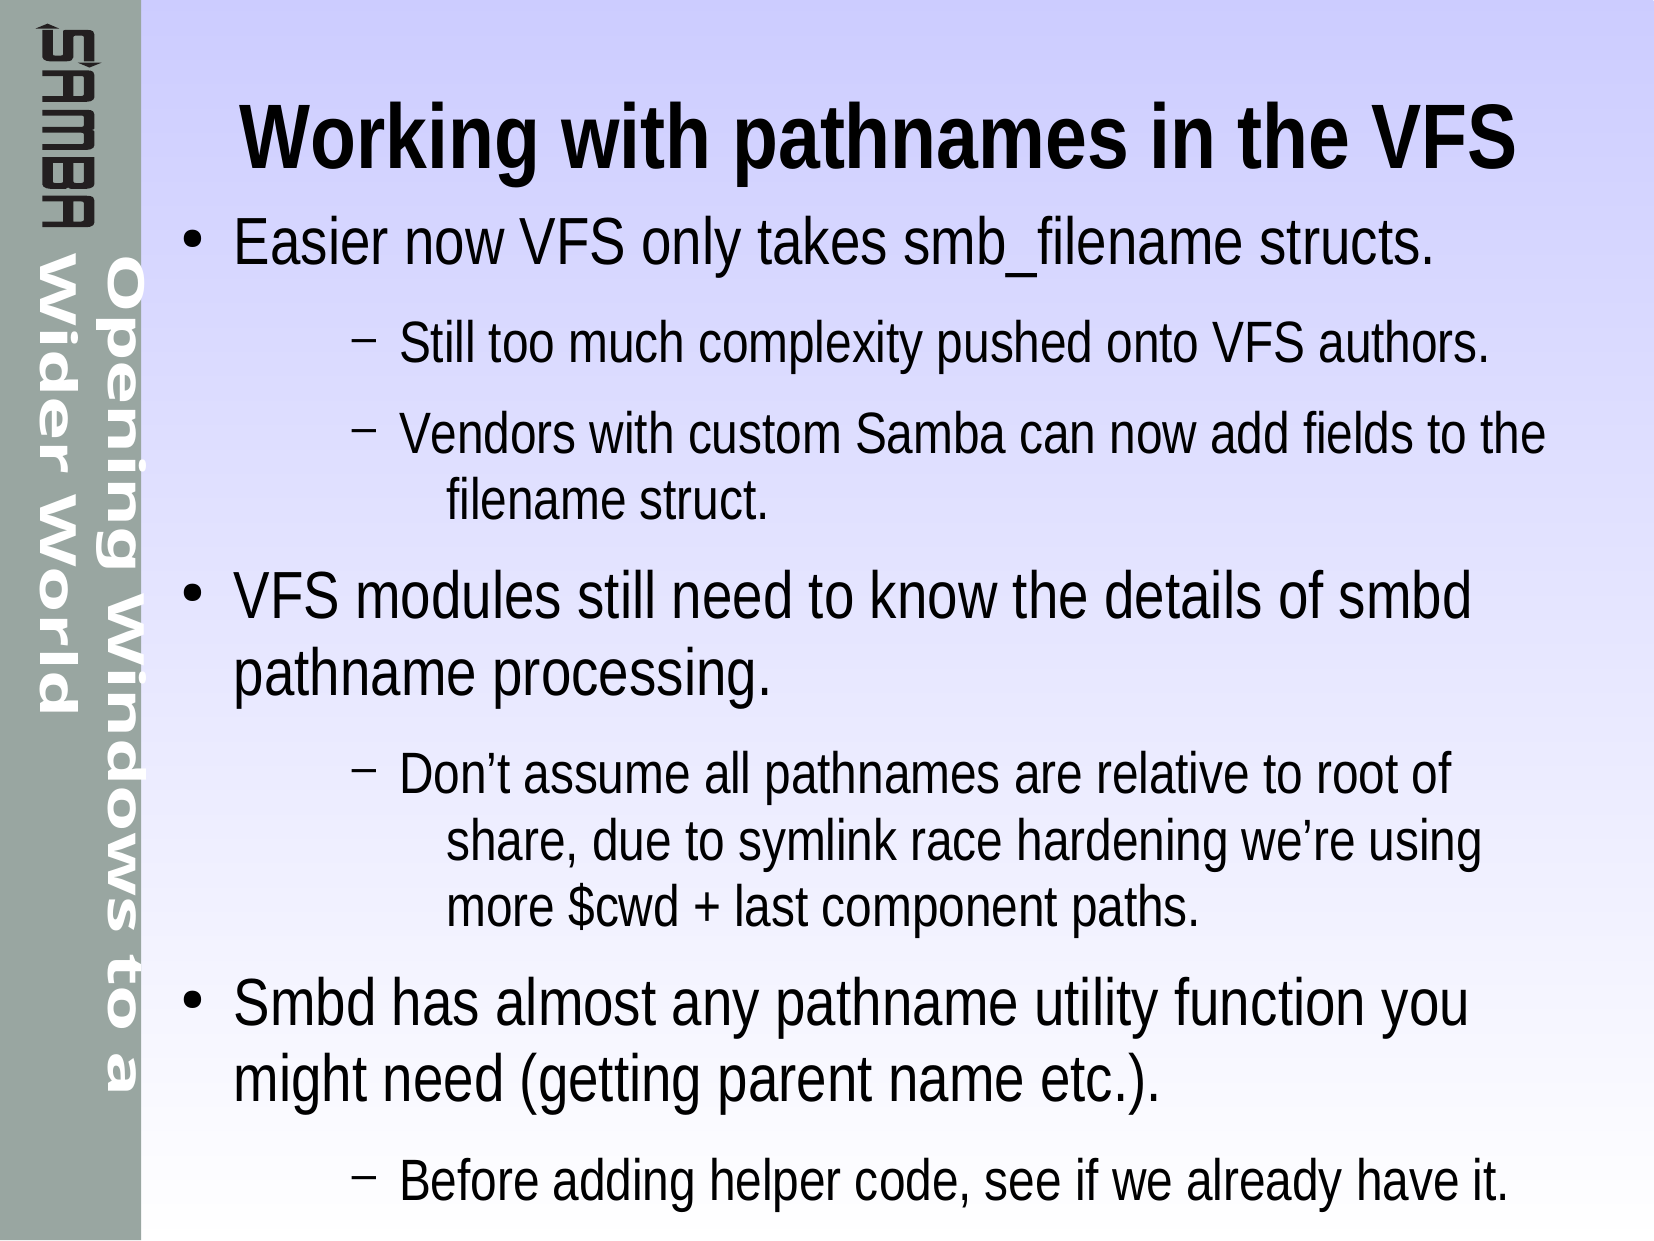

# Working with pathnames in the VFS
Easier now VFS only takes smb_filename structs.
Still too much complexity pushed onto VFS authors.
Vendors with custom Samba can now add fields to the filename struct.
VFS modules still need to know the details of smbd pathname processing.
Don’t assume all pathnames are relative to root of share, due to symlink race hardening we’re using more $cwd + last component paths.
Smbd has almost any pathname utility function you might need (getting parent name etc.).
Before adding helper code, see if we already have it.